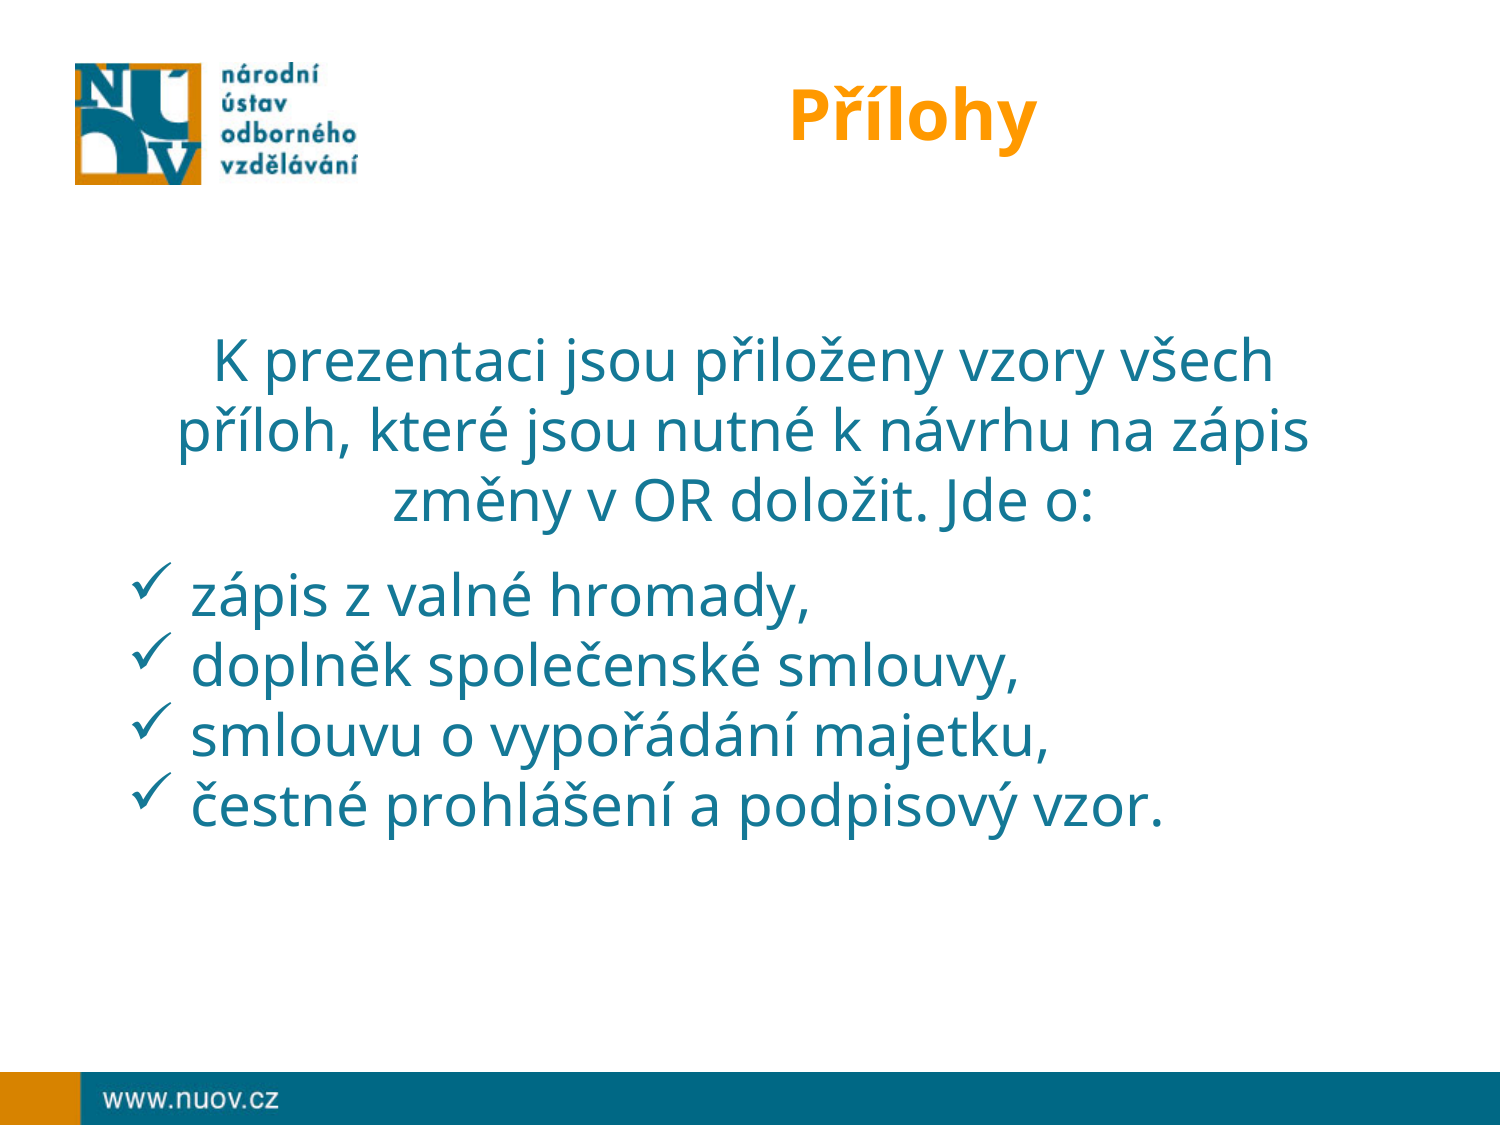

# Přílohy
K prezentaci jsou přiloženy vzory všech příloh, které jsou nutné k návrhu na zápis změny v OR doložit. Jde o:
 zápis z valné hromady,
 doplněk společenské smlouvy,
 smlouvu o vypořádání majetku,
 čestné prohlášení a podpisový vzor.